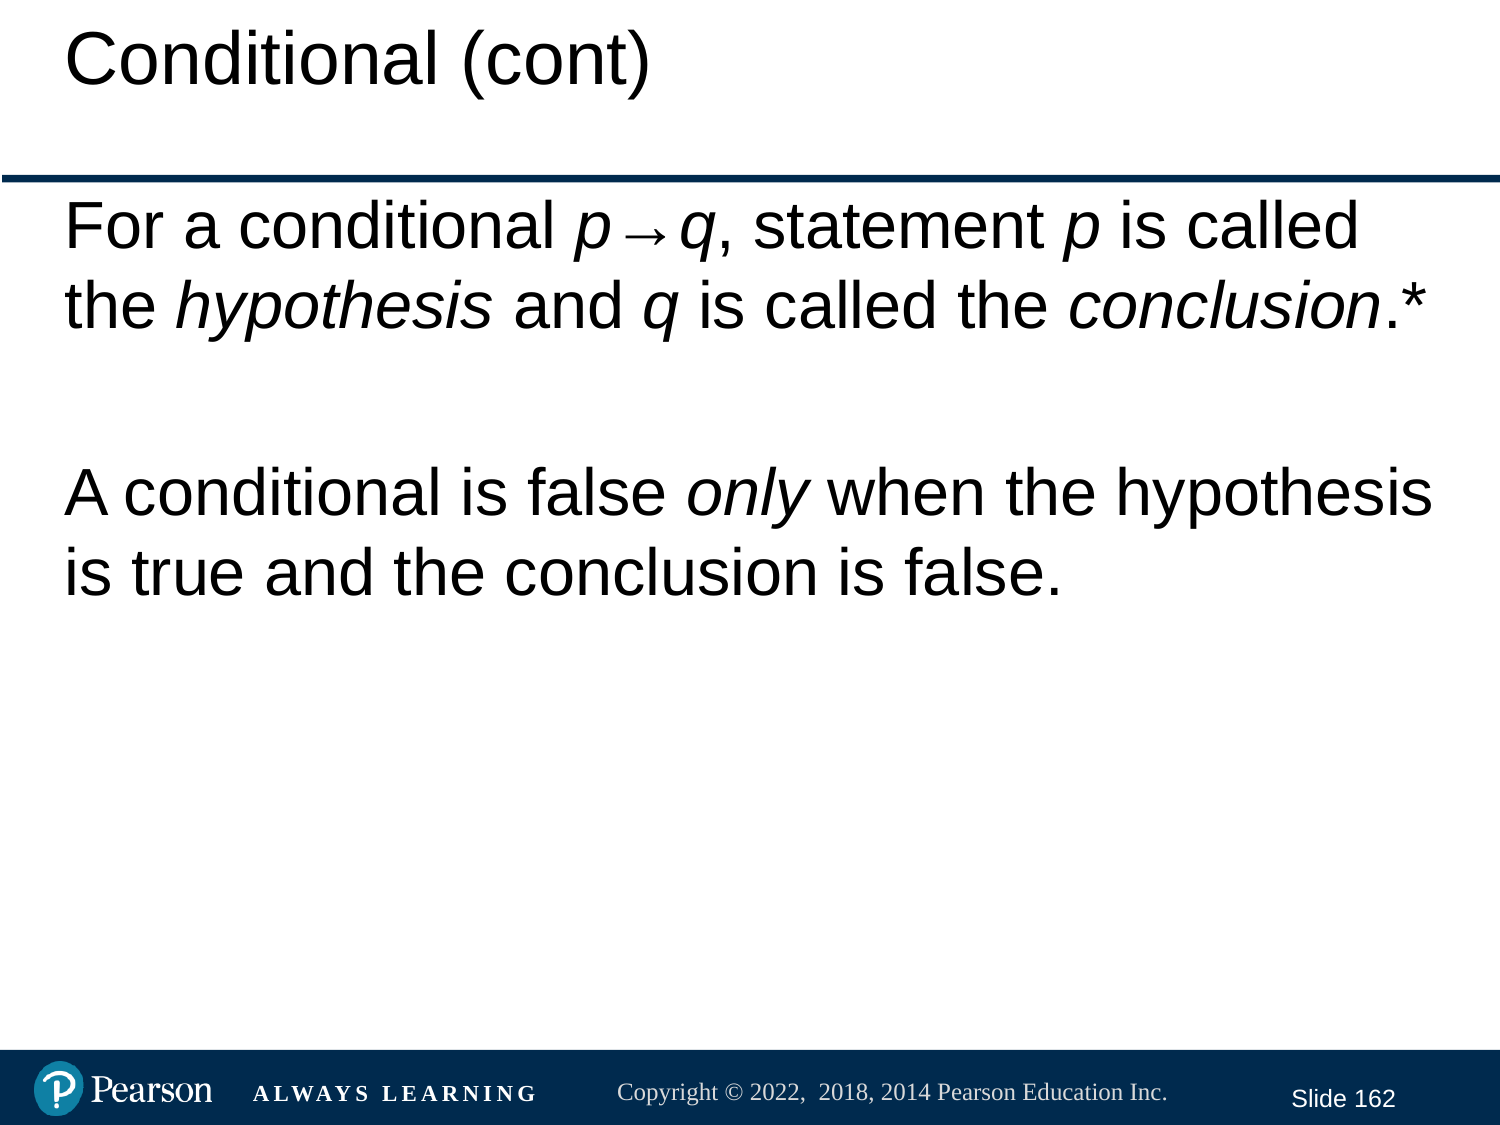

# Conditional (cont)
For a conditional p→q, statement p is called the hypothesis and q is called the conclusion.*
A conditional is false only when the hypothesis is true and the conclusion is false.